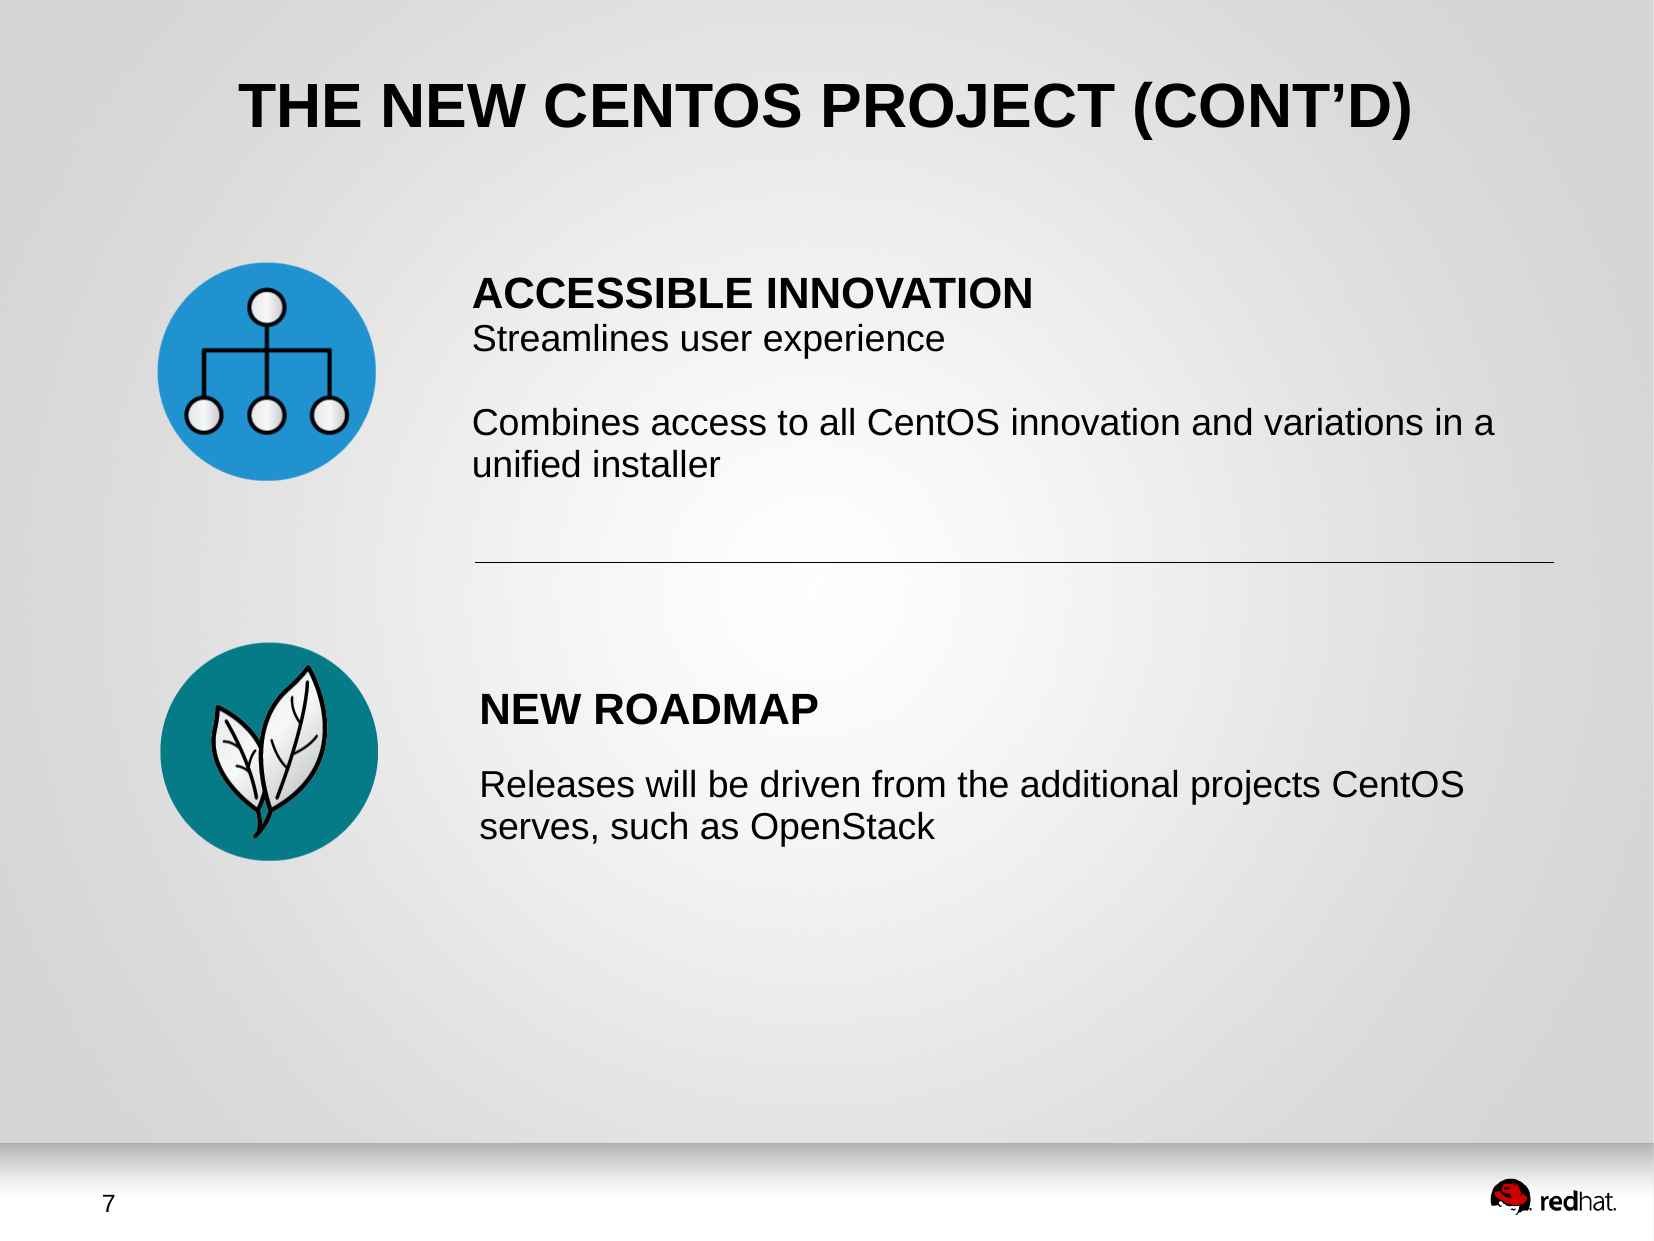

# THE NEW CENTOS PROJECT (CONT’D)
ACCESSIBLE INNOVATION
Streamlines user experience
Combines access to all CentOS innovation and variations in a unified installer
NEW ROADMAP
Releases will be driven from the additional projects CentOS serves, such as OpenStack